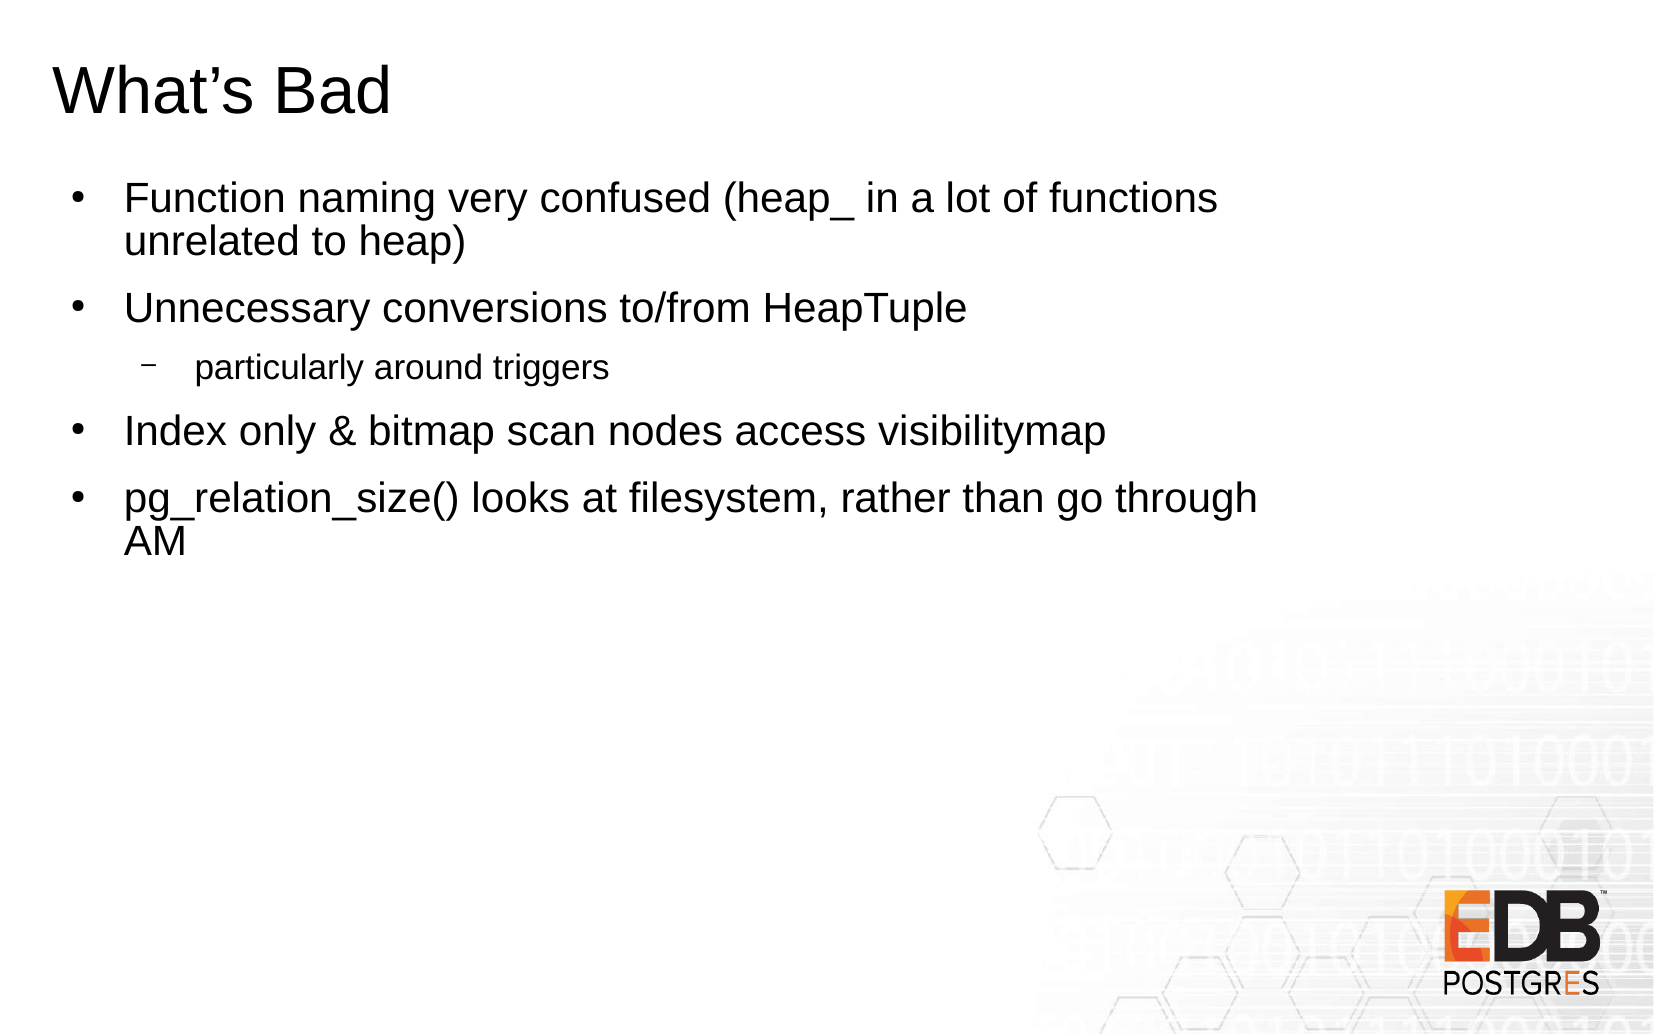

# What’s Bad
Function naming very confused (heap_ in a lot of functions unrelated to heap)
Unnecessary conversions to/from HeapTuple
particularly around triggers
Index only & bitmap scan nodes access visibilitymap
pg_relation_size() looks at filesystem, rather than go through AM